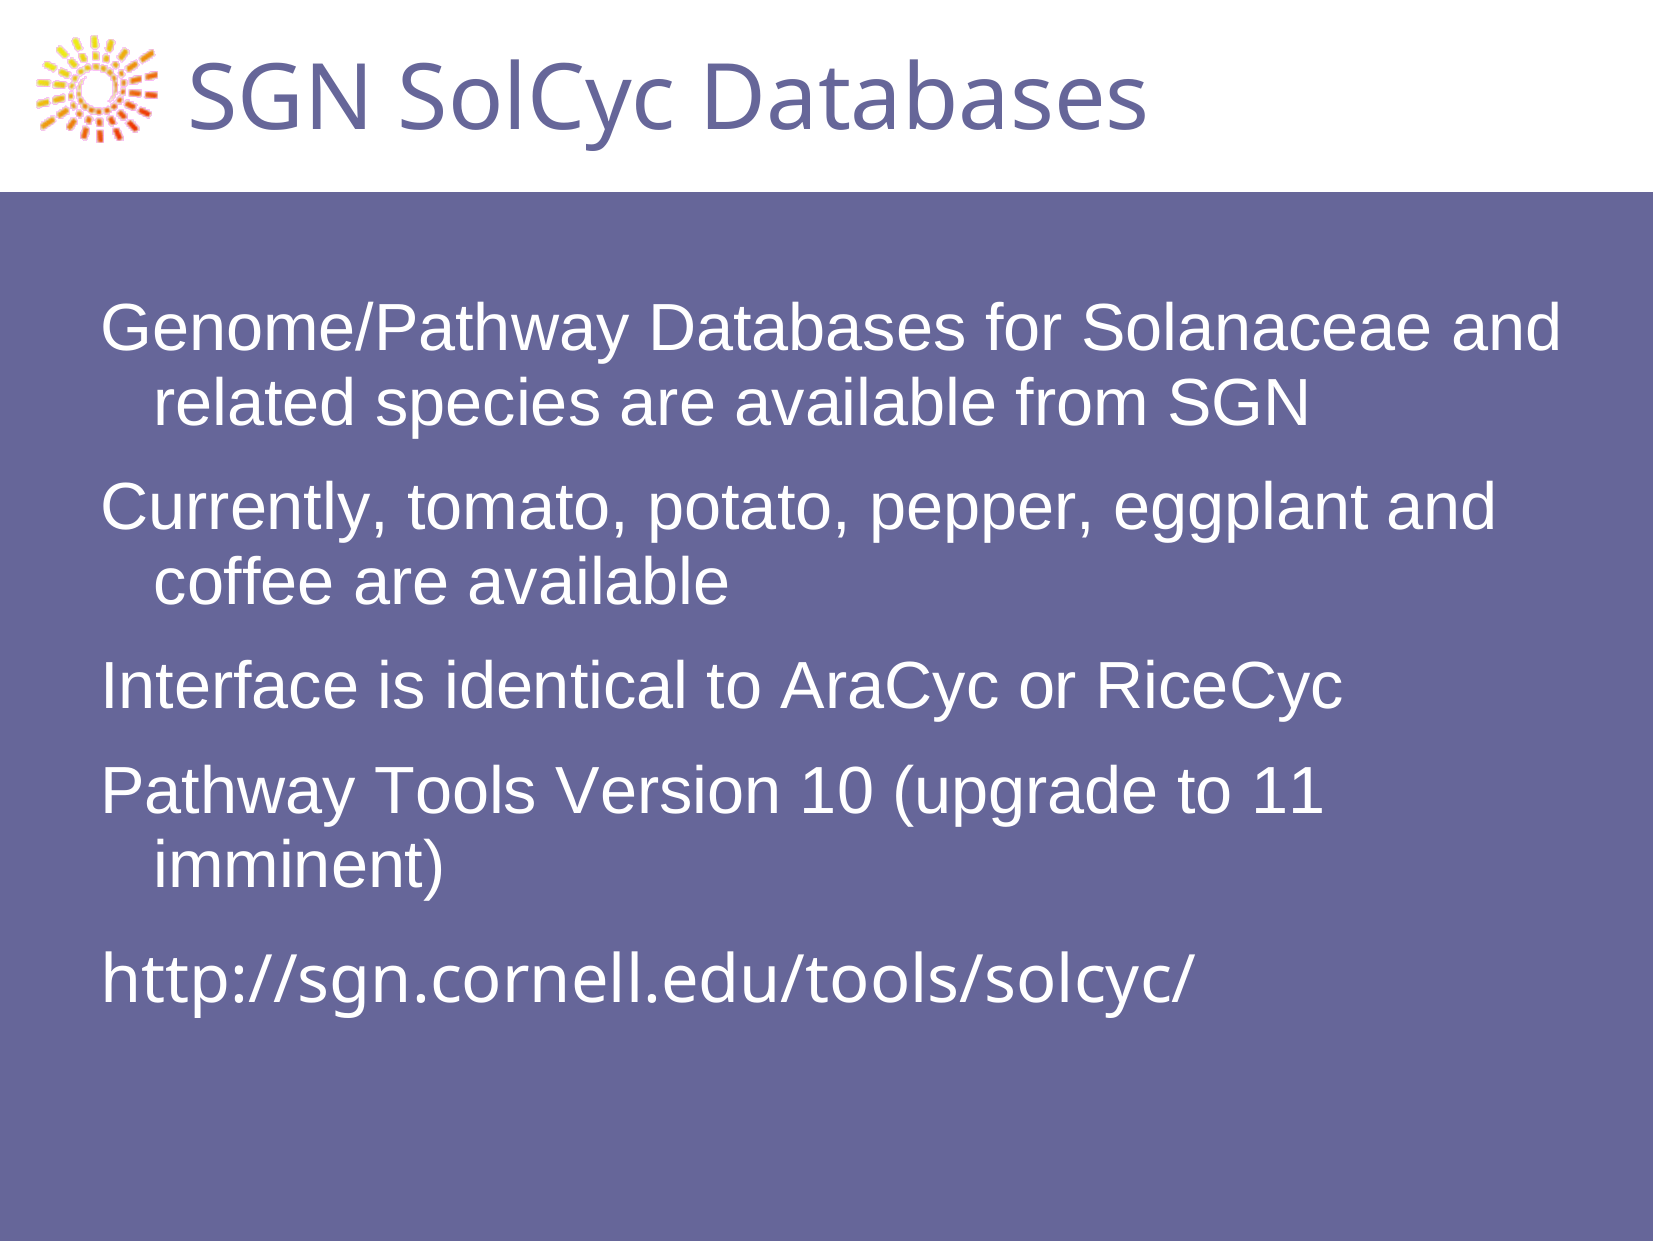

# SGN SolCyc Databases
Genome/Pathway Databases for Solanaceae and related species are available from SGN
Currently, tomato, potato, pepper, eggplant and coffee are available
Interface is identical to AraCyc or RiceCyc
Pathway Tools Version 10 (upgrade to 11 imminent)
http://sgn.cornell.edu/tools/solcyc/